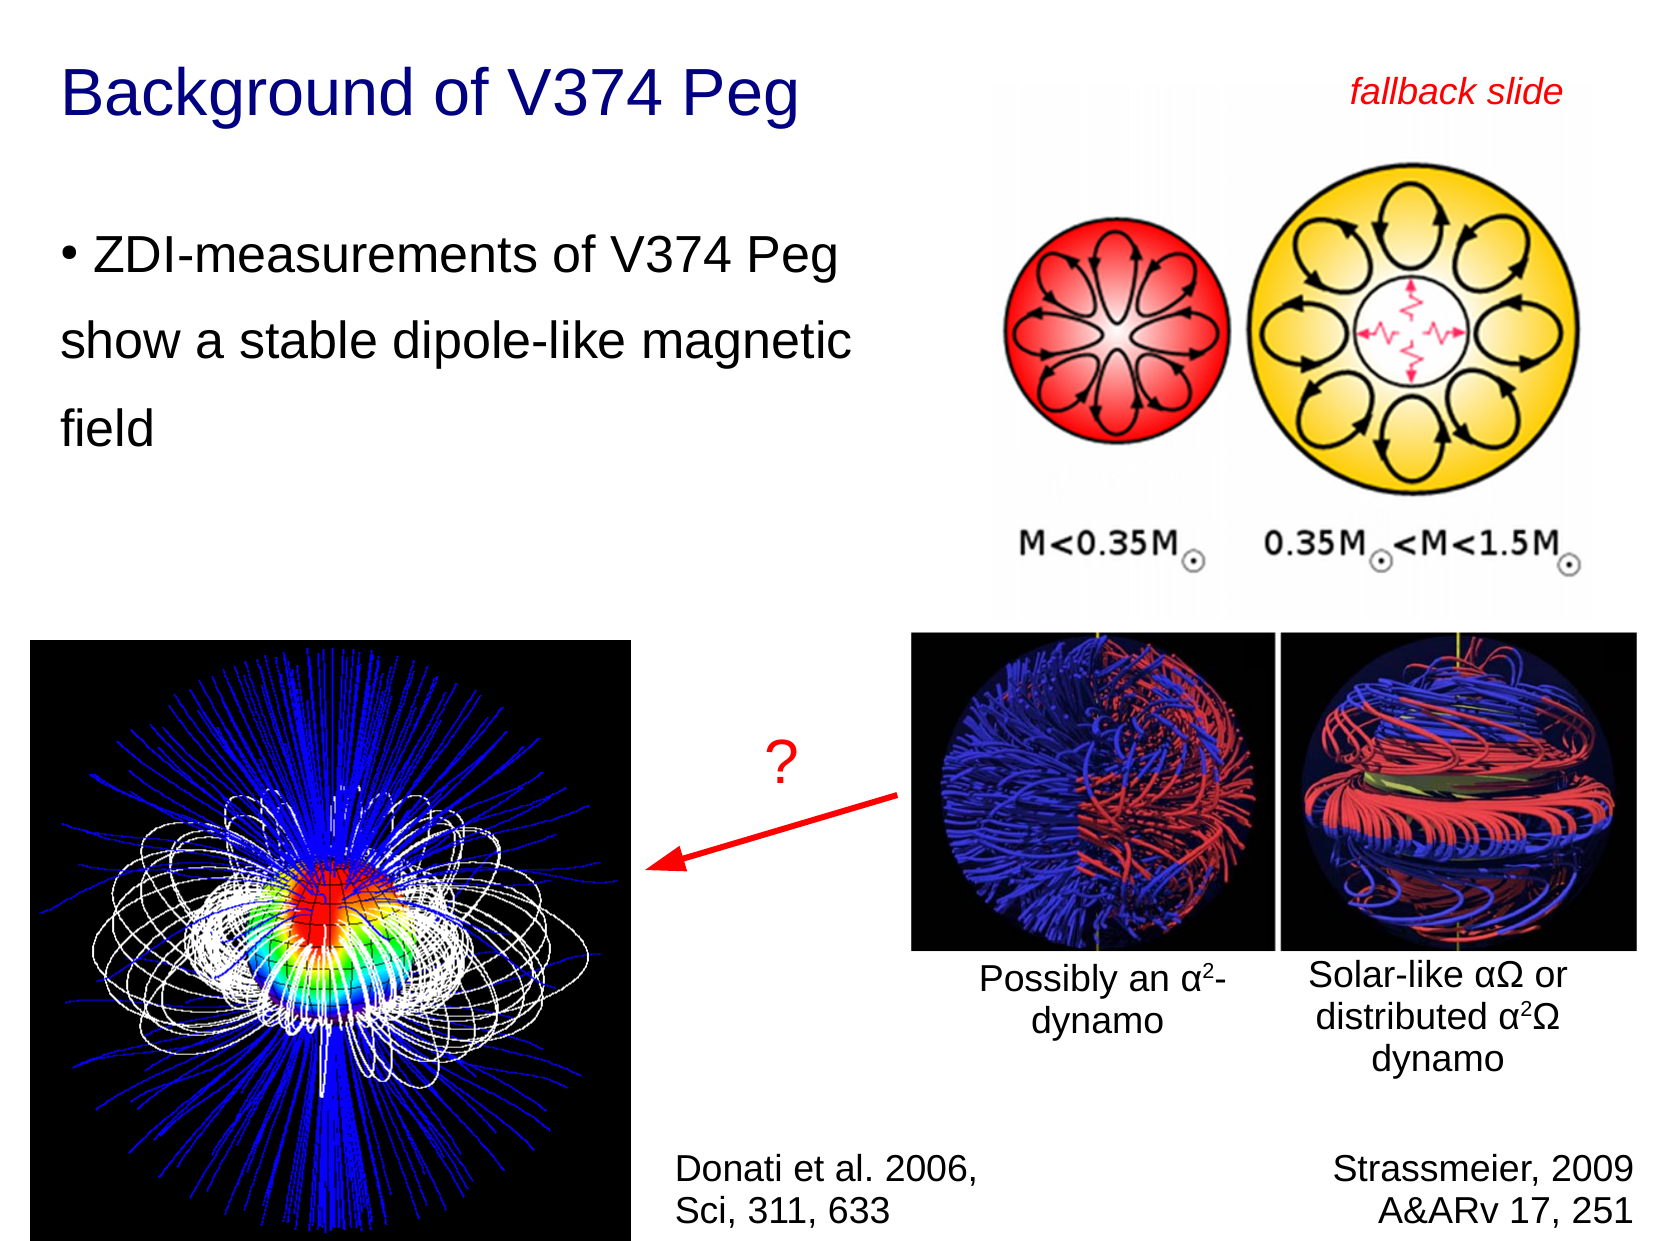

Background of V374 Peg
fallback slide
 ZDI-measurements of V374 Peg show a stable dipole-like magnetic field
?
Solar-like αΩ or distributed α2Ω dynamo
 Possibly an α2-dynamo
Donati et al. 2006,
Sci, 311, 633
Strassmeier, 2009 A&ARv 17, 251